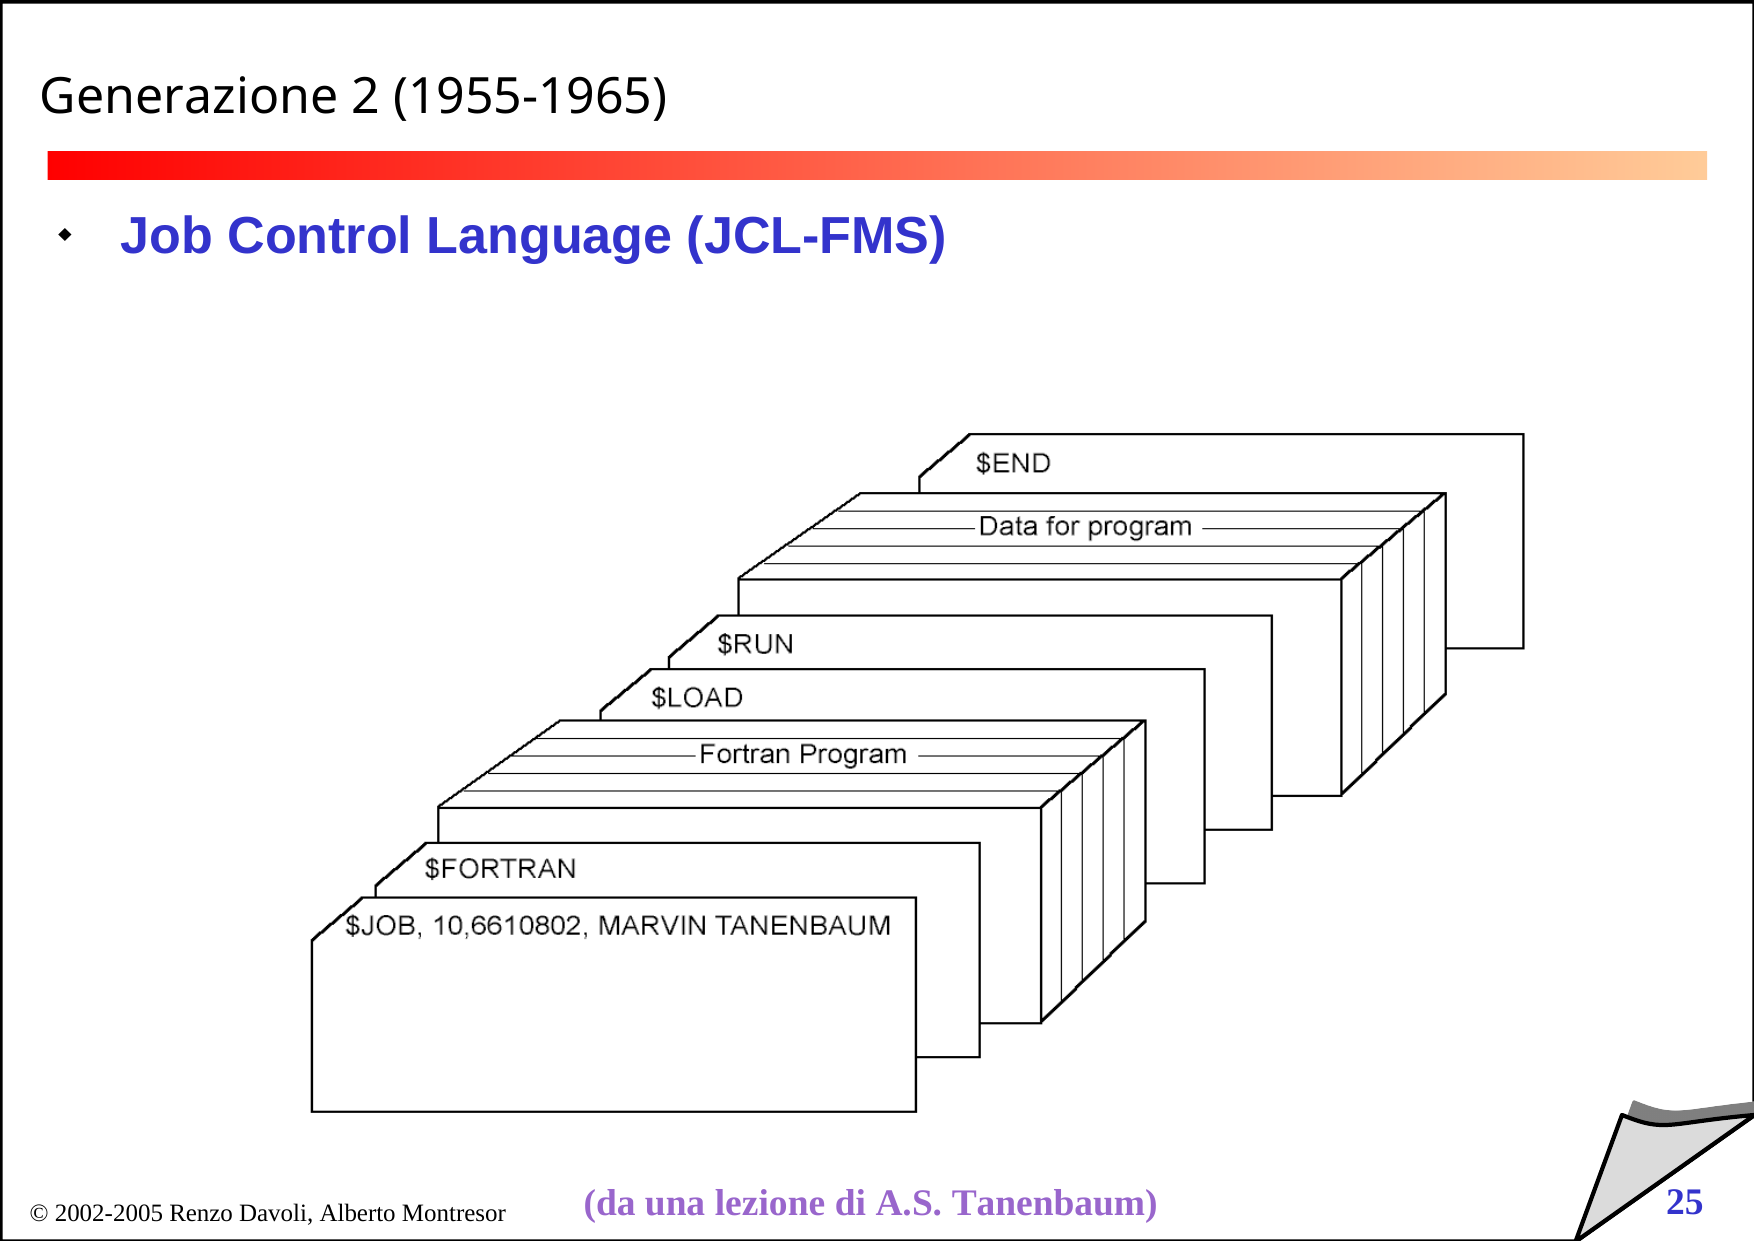

# Generazione 2 (1955-1965)
Job Control Language (JCL-FMS)
(da una lezione di A.S. Tanenbaum)